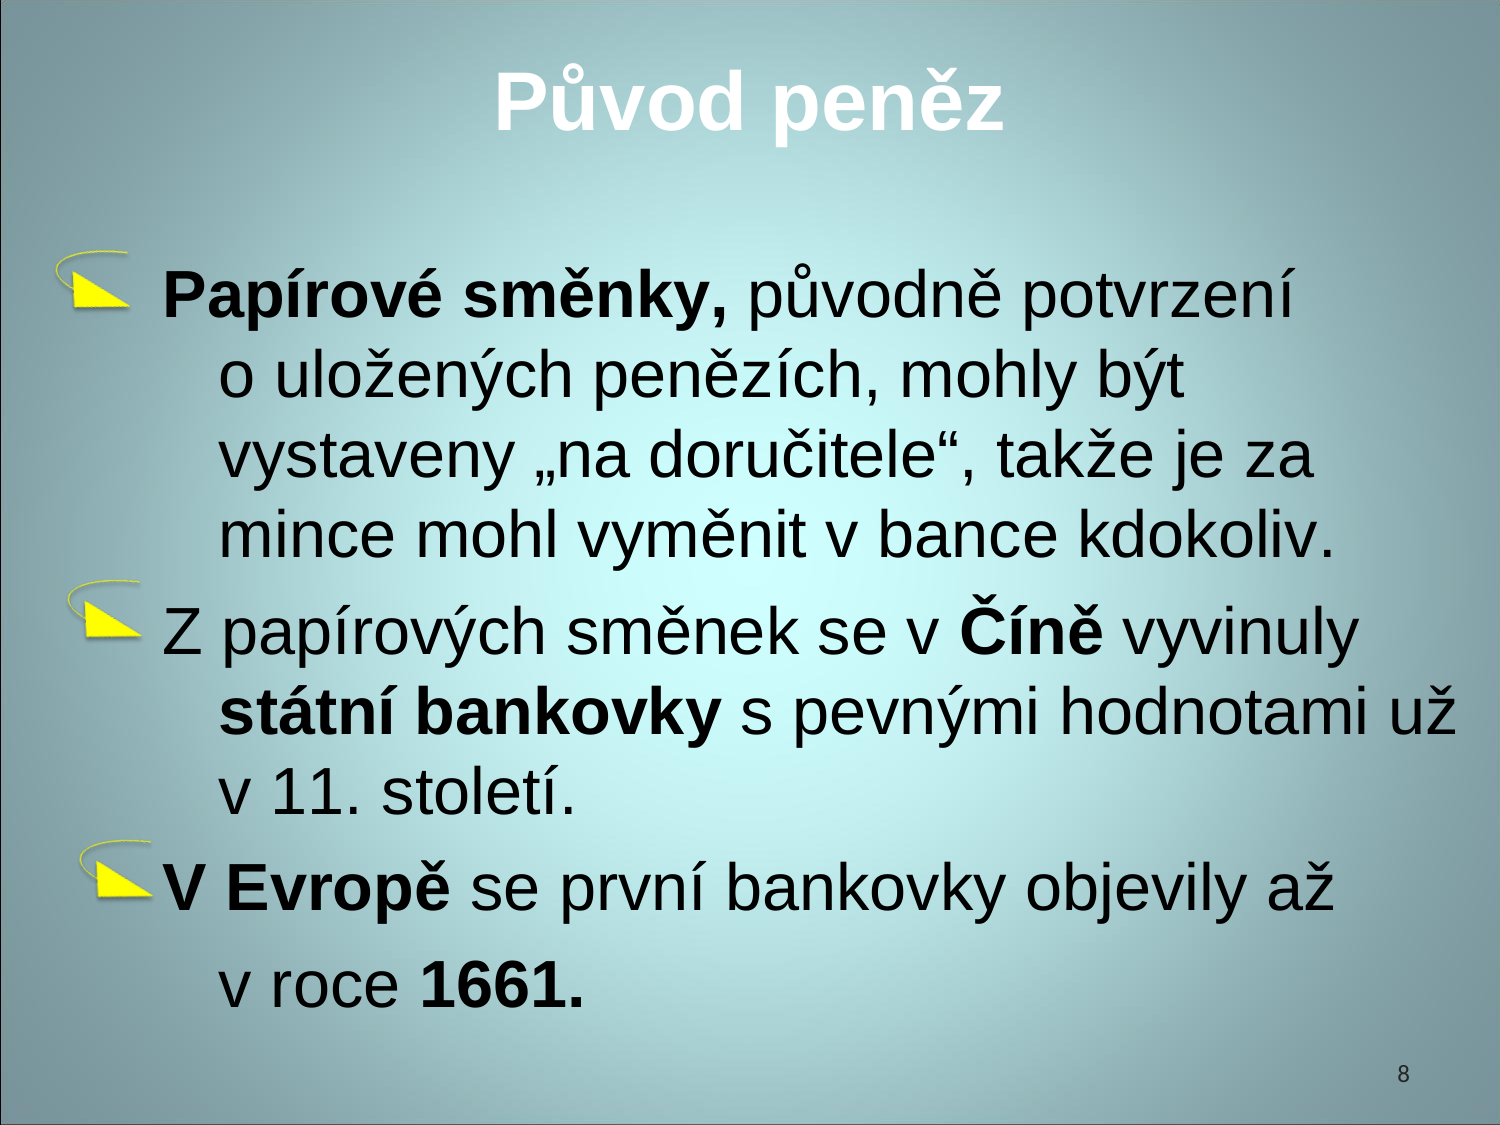

# Původ peněz
Papírové směnky, původně potvrzení
o uložených penězích, mohly být vystaveny „na doručitele“, takže je za mince mohl vyměnit v bance kdokoliv.
Z papírových směnek se v Číně vyvinuly státní bankovky s pevnými hodnotami už v 11. století.
V Evropě se první bankovky objevily až
	v roce 1661.